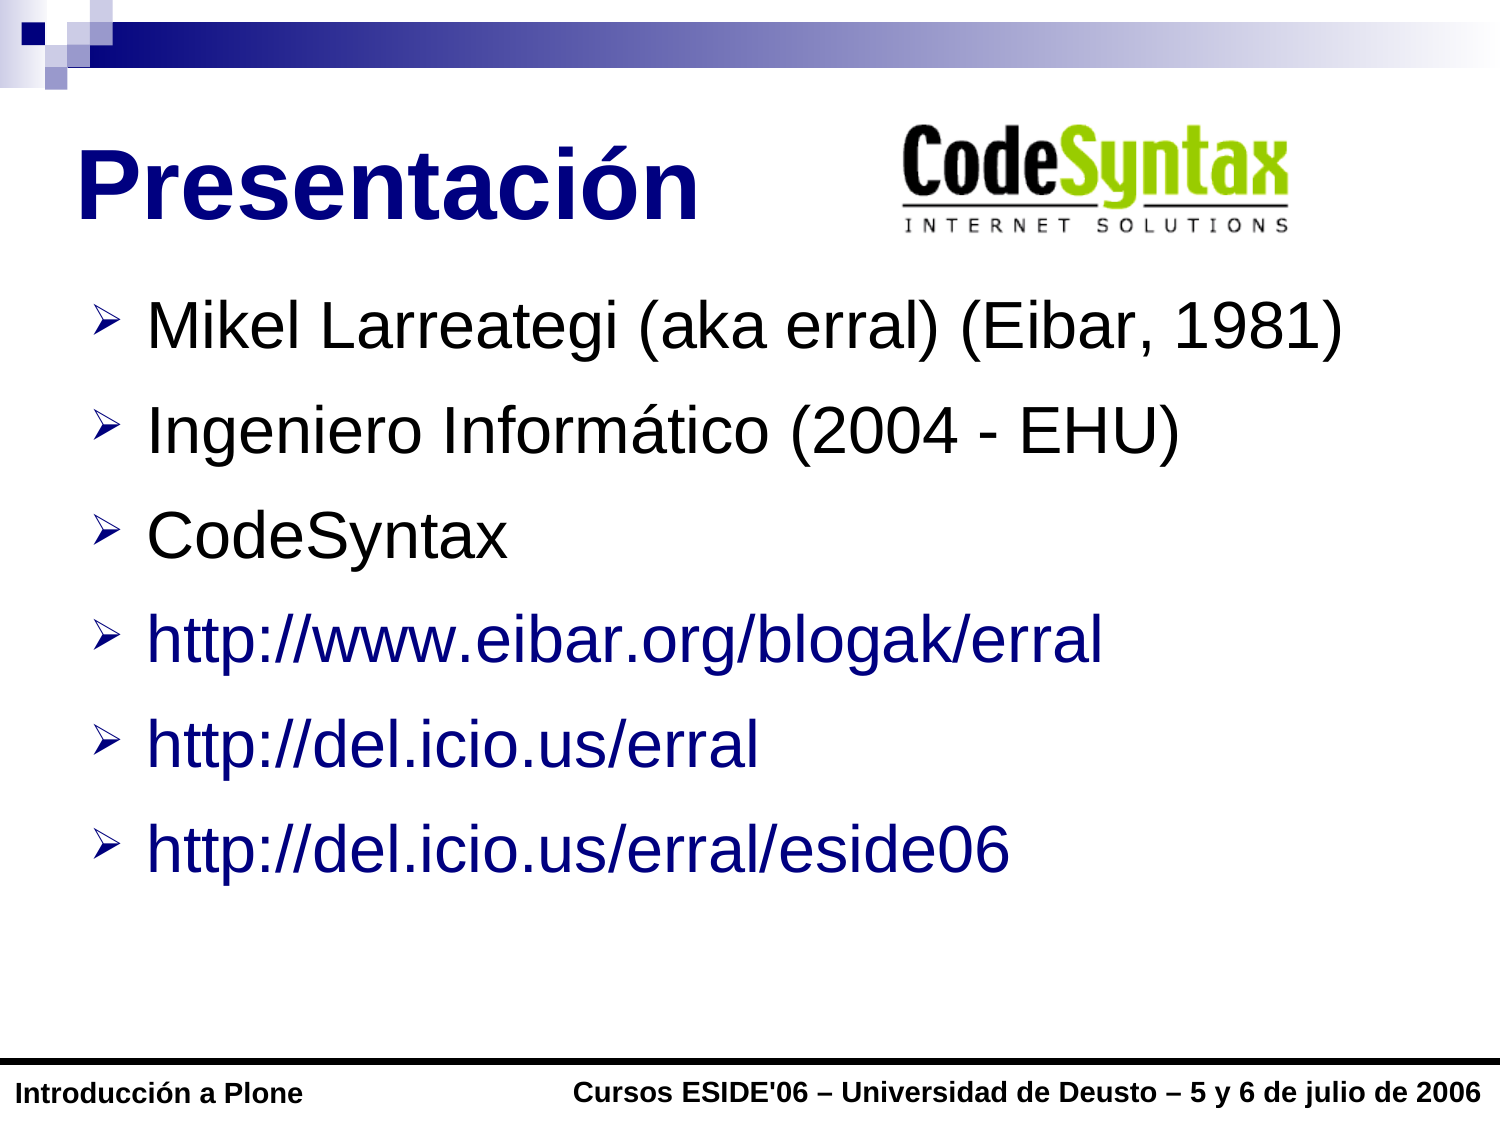

# Presentación
Mikel Larreategi (aka erral) (Eibar, 1981)
Ingeniero Informático (2004 - EHU)
CodeSyntax
http://www.eibar.org/blogak/erral
http://del.icio.us/erral
http://del.icio.us/erral/eside06